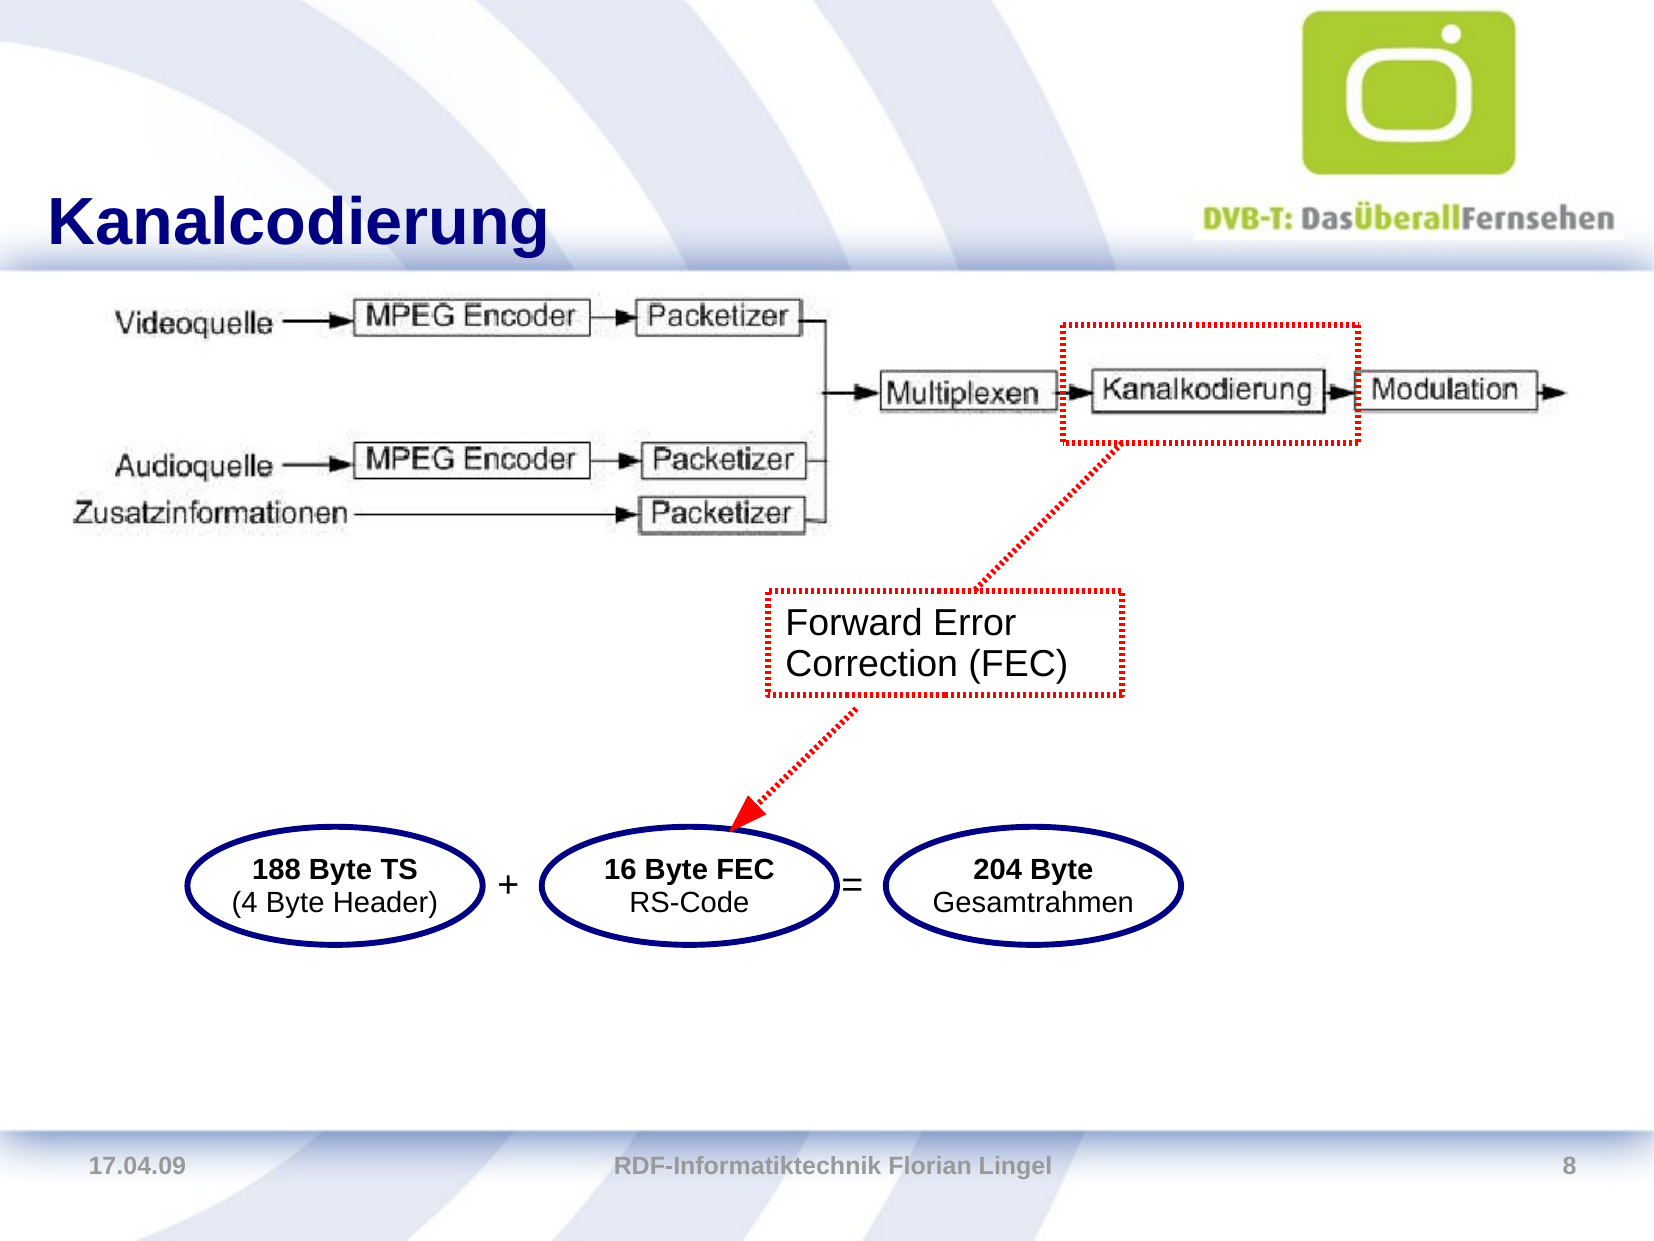

# Kanalcodierung
Forward Error Correction (FEC)
188 Byte TS
(4 Byte Header)
16 Byte FEC
RS-Code
204 Byte
Gesamtrahmen
=
+
17.04.09
RDF-Informatiktechnik Florian Lingel
8